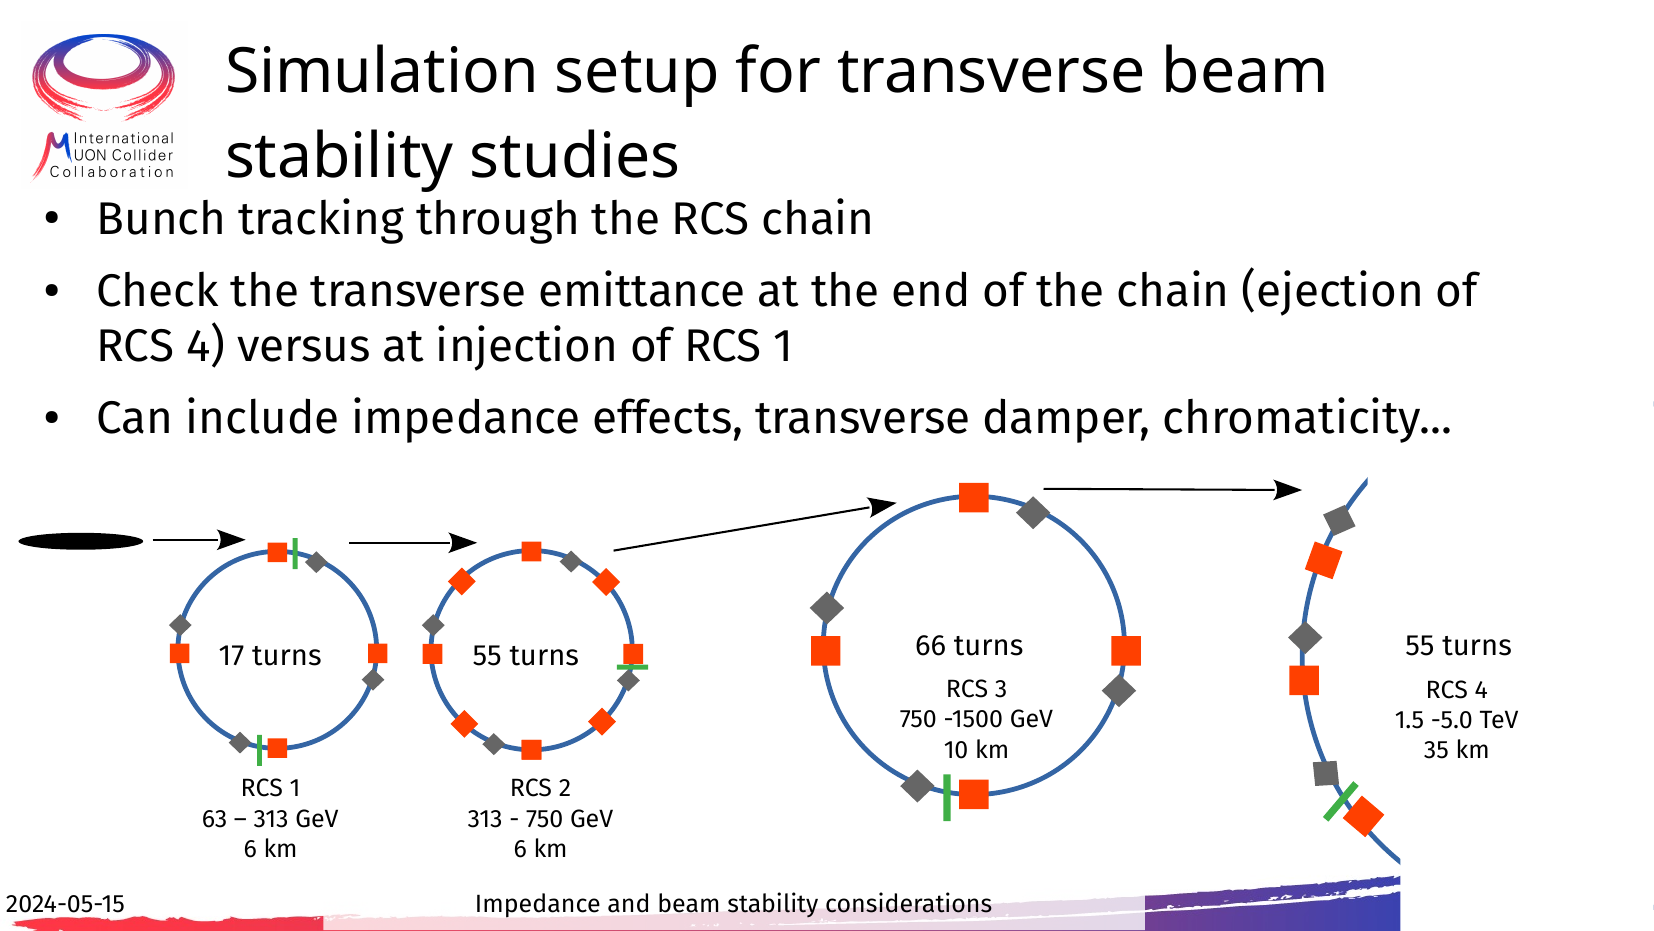

# Simulation setup for transverse beam stability studies
Bunch tracking through the RCS chain
Check the transverse emittance at the end of the chain (ejection of
RCS 4) versus at injection of RCS 1
Can include impedance effects, transverse damper, chromaticity...
66 turns
55 turns
17 turns
55 turns
RCS 3
750 -1500 GeV
10 km
RCS 4
1.5 -5.0 TeV
35 km
RCS 1
63 – 313 GeV
6 km
RCS 2
313 - 750 GeV
6 km
2024-05-15
Impedance and beam stability considerations
4